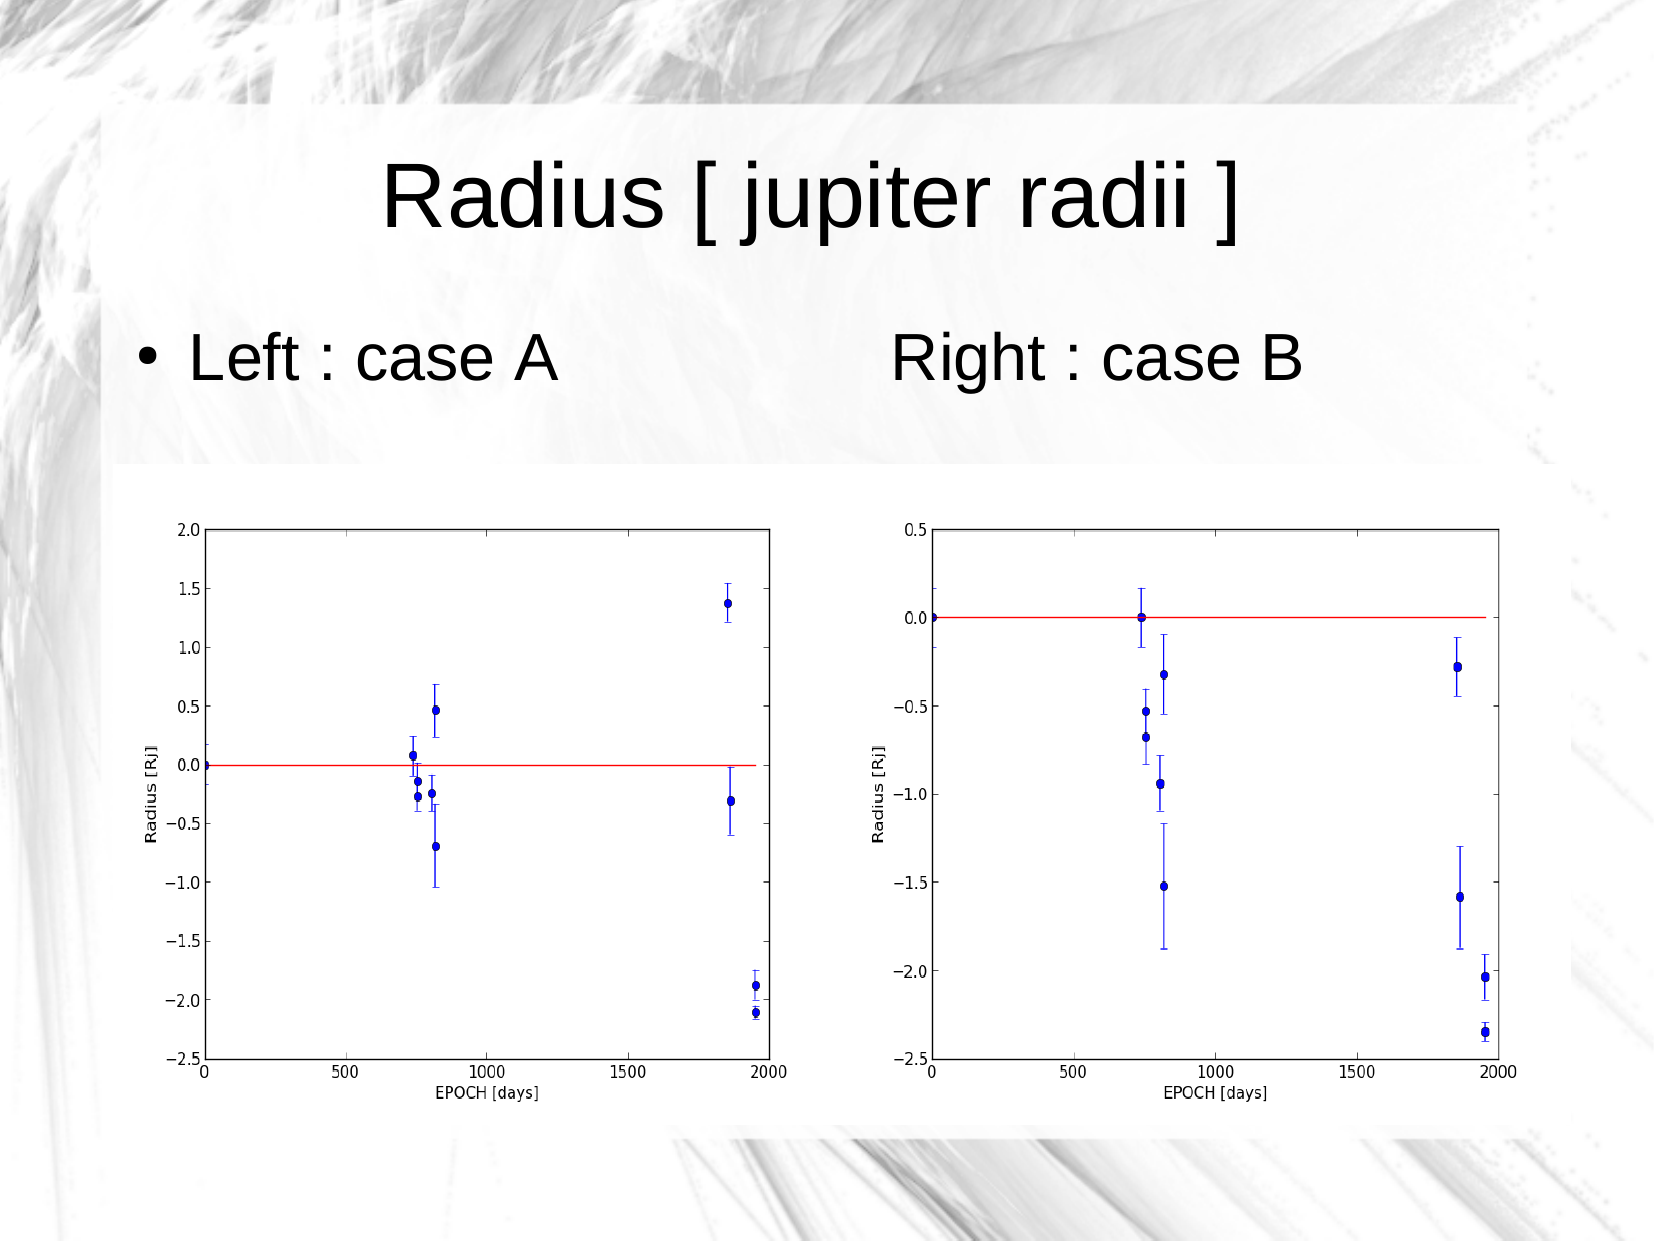

# Radius [ jupiter radii ]
Left : case A Right : case B